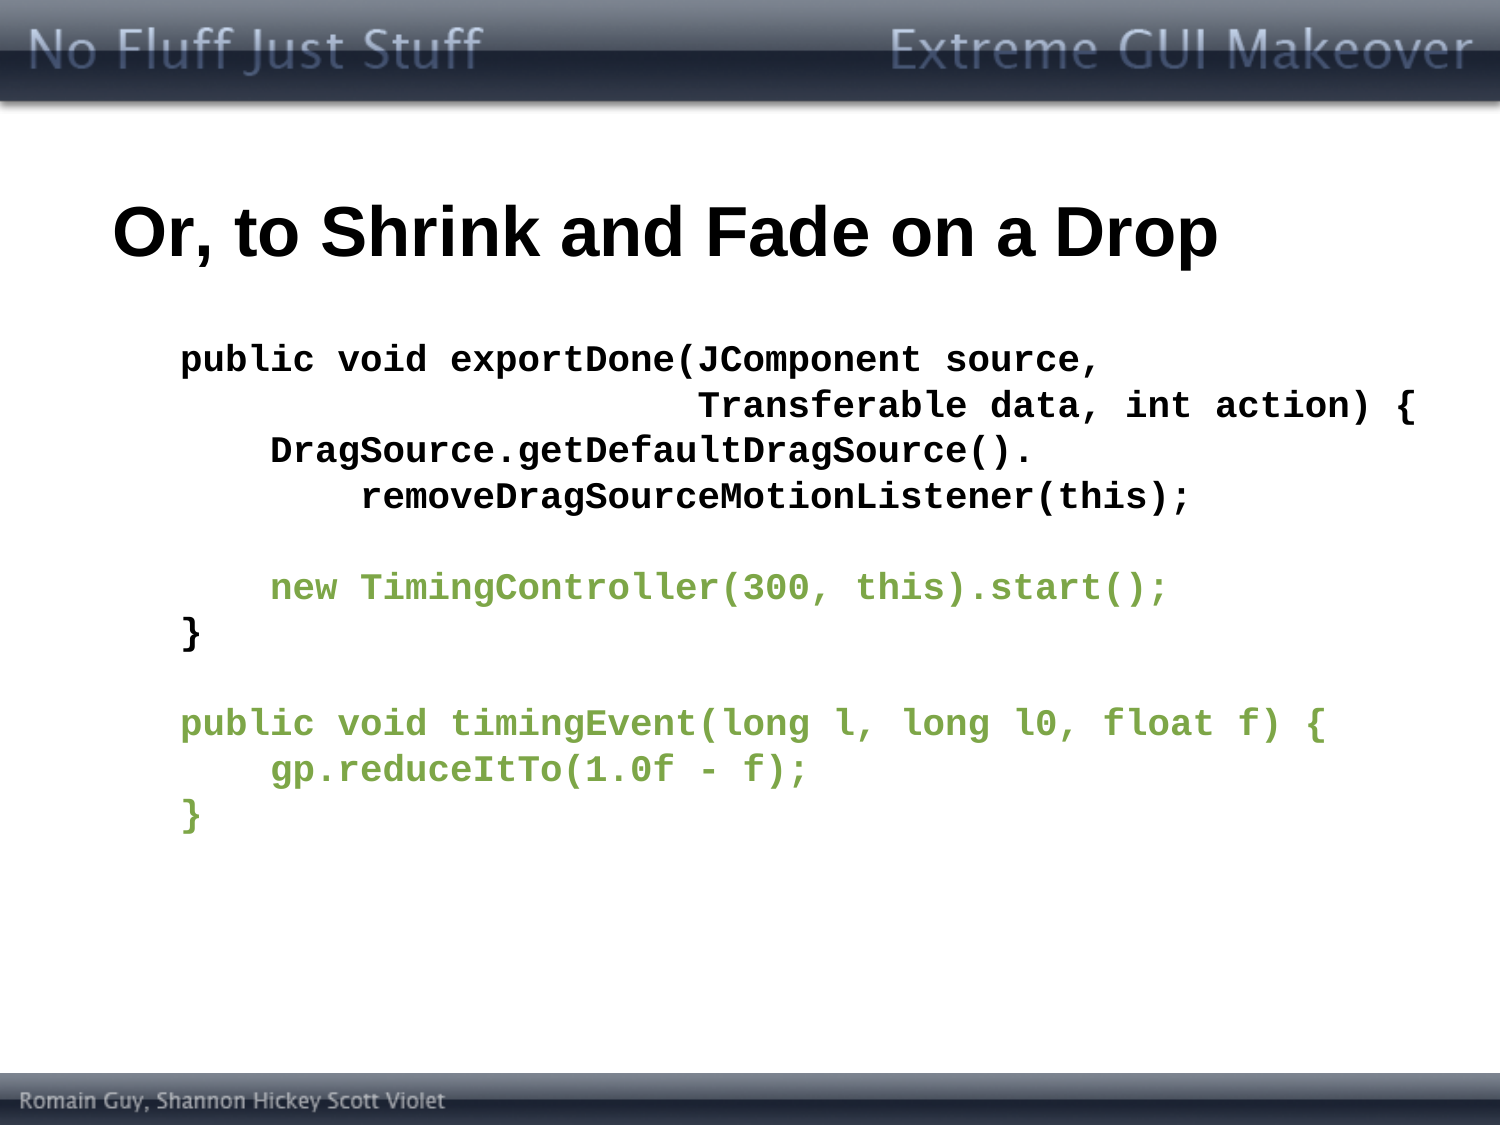

# Or, to Shrink and Fade on a Drop
 public void exportDone(JComponent source,
 Transferable data, int action) {
 DragSource.getDefaultDragSource().
 removeDragSourceMotionListener(this);
 new TimingController(300, this).start();
 }
 public void timingEvent(long l, long l0, float f) {
 gp.reduceItTo(1.0f - f);
 }